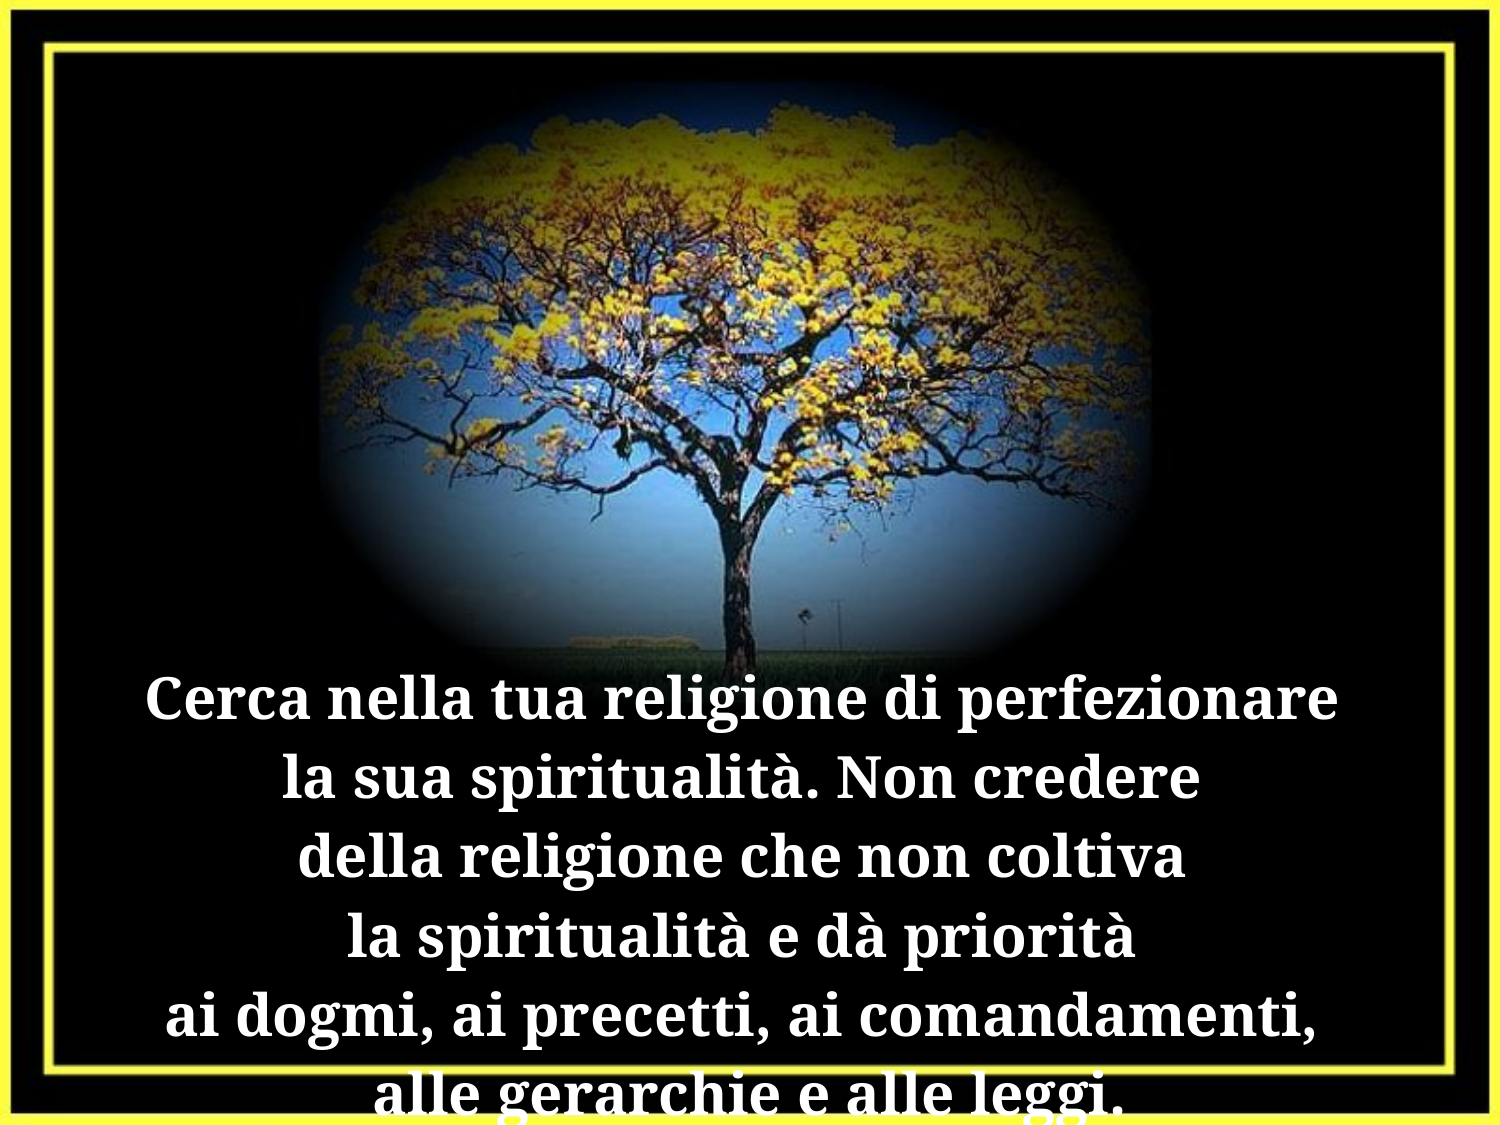

Cerca nella tua religione di perfezionare
la sua spiritualità. Non credere
della religione che non coltiva
la spiritualità e dà priorità
ai dogmi, ai precetti, ai comandamenti,
alle gerarchie e alle leggi.